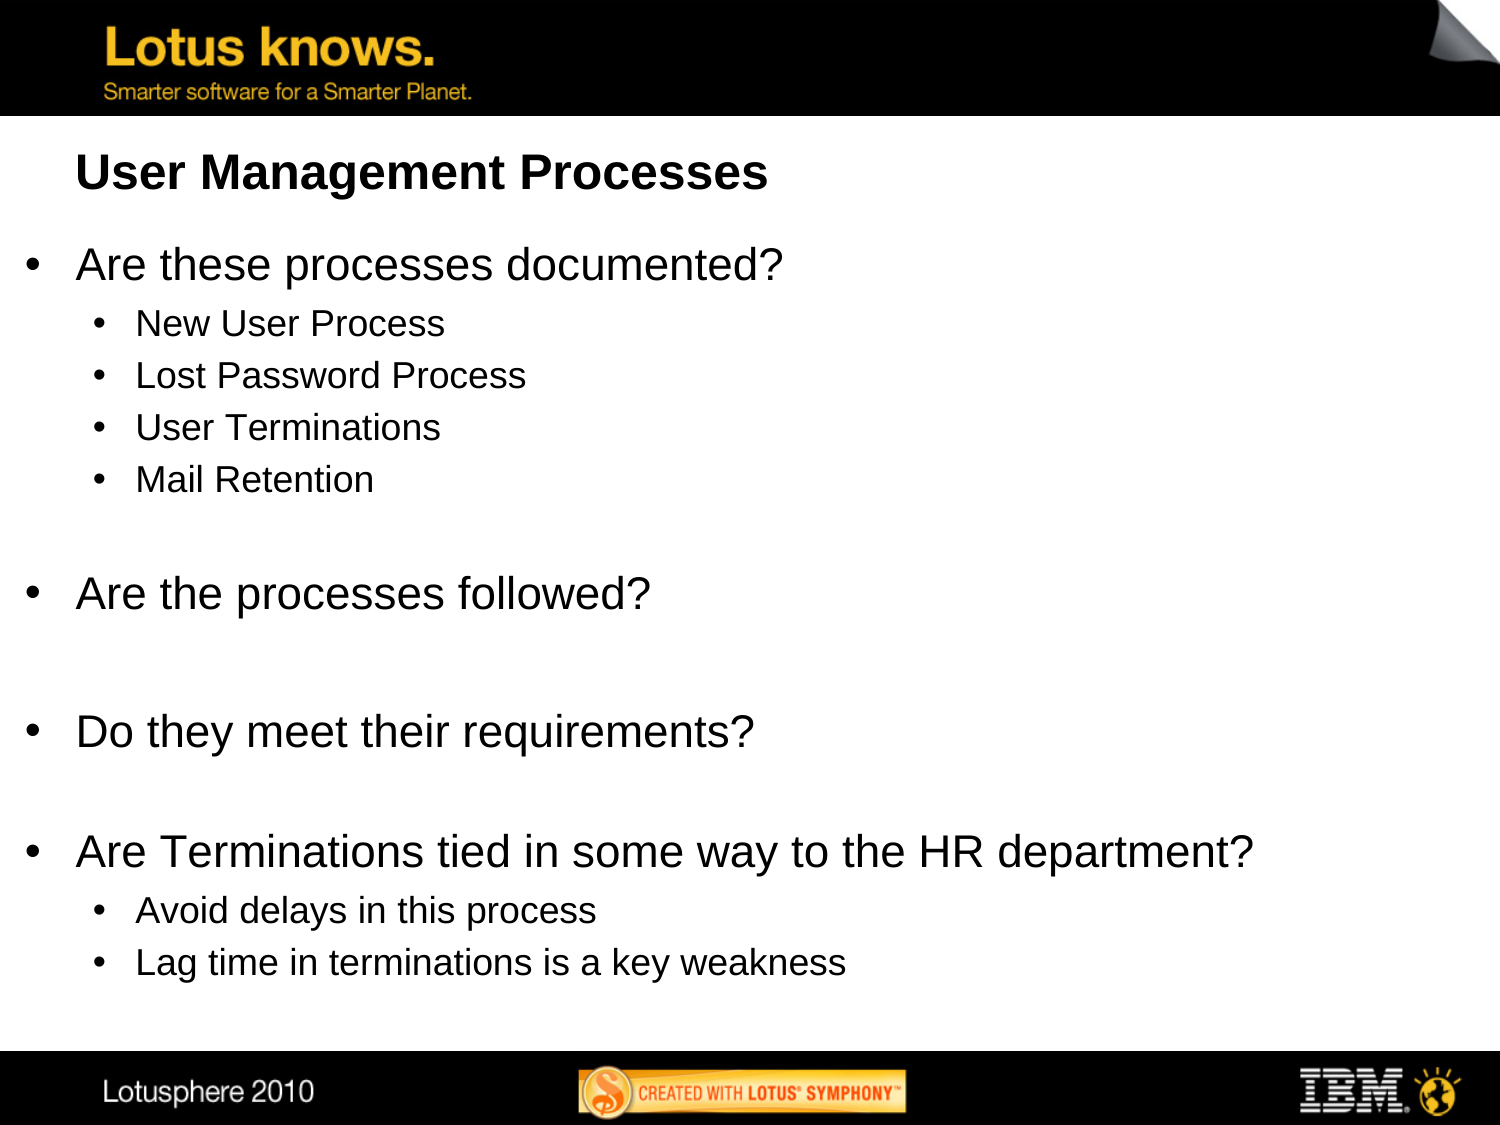

# User Management Processes
Are these processes documented?
New User Process
Lost Password Process
User Terminations
Mail Retention
Are the processes followed?
Do they meet their requirements?
Are Terminations tied in some way to the HR department?
Avoid delays in this process
Lag time in terminations is a key weakness